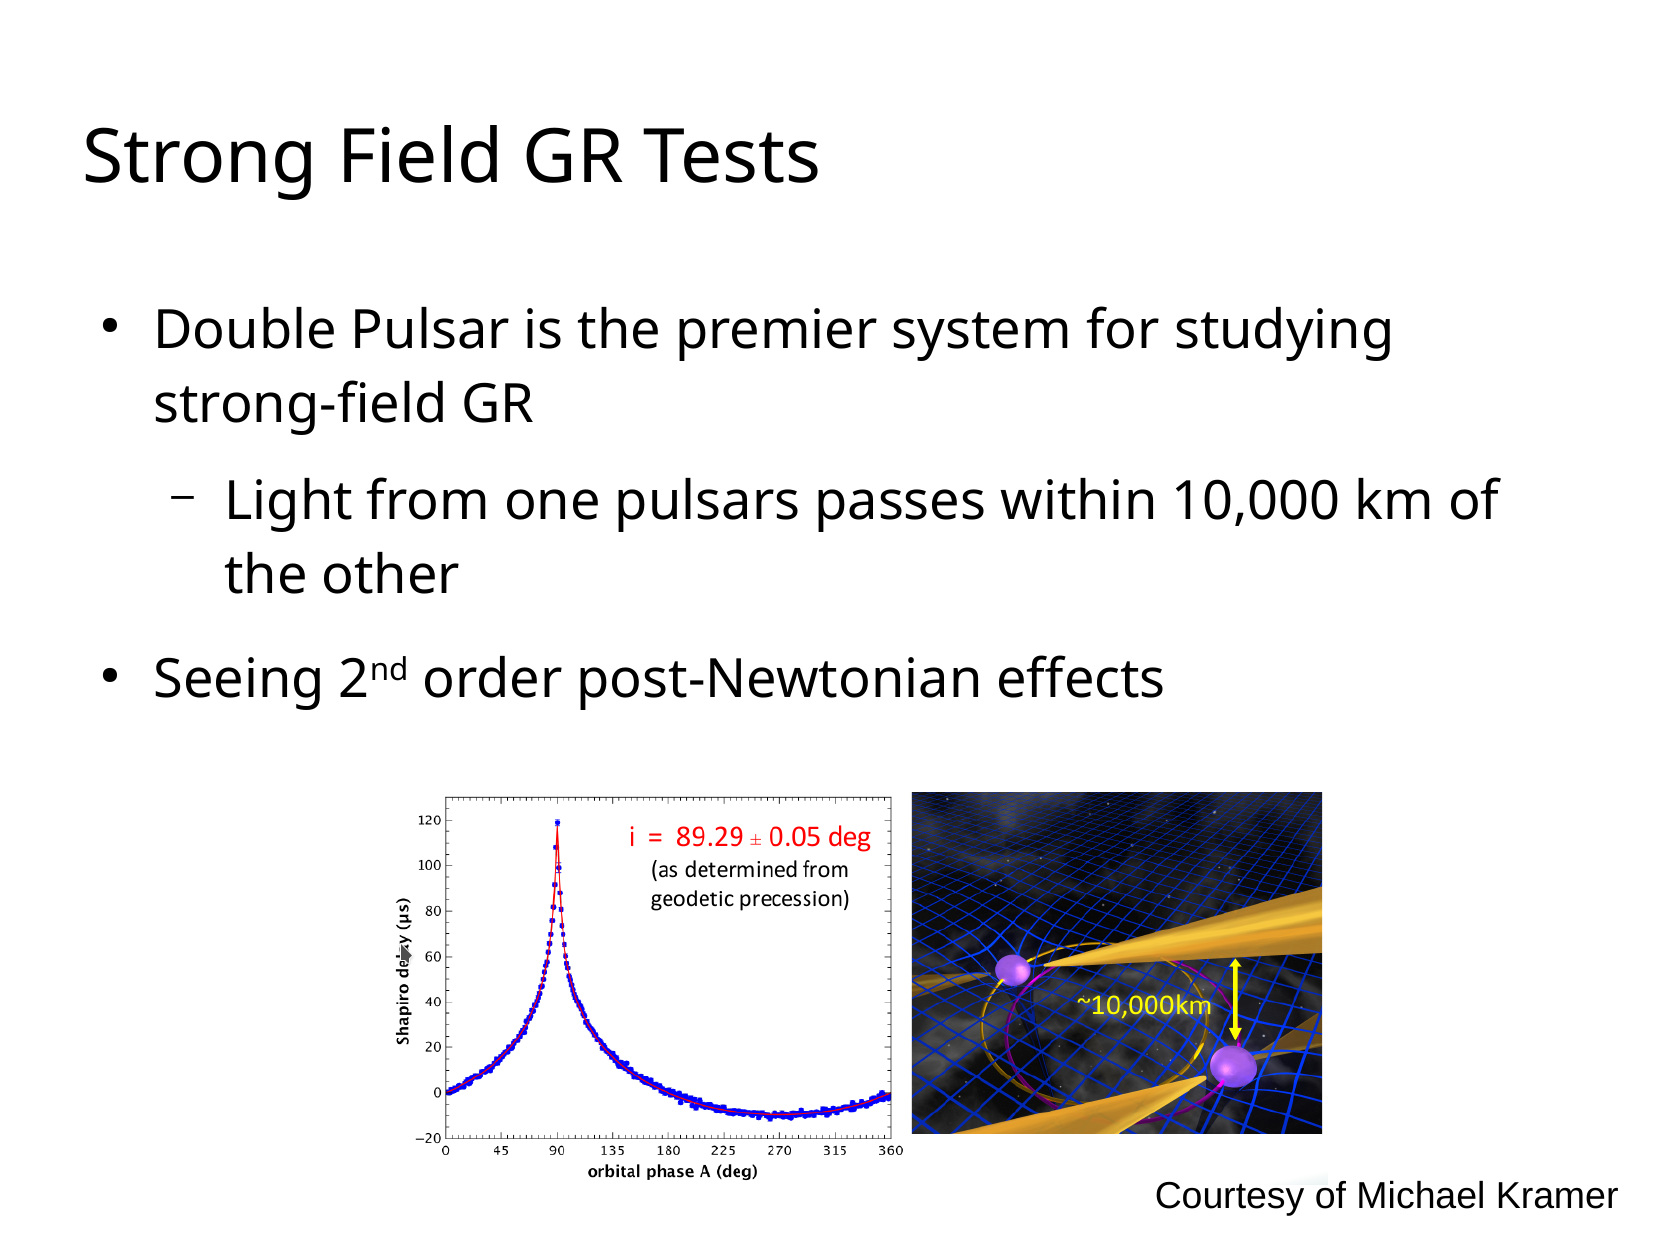

# Strong Field GR Tests
Double Pulsar is the premier system for studying strong-field GR
Light from one pulsars passes within 10,000 km of the other
Seeing 2nd order post-Newtonian effects
Courtesy of Michael Kramer